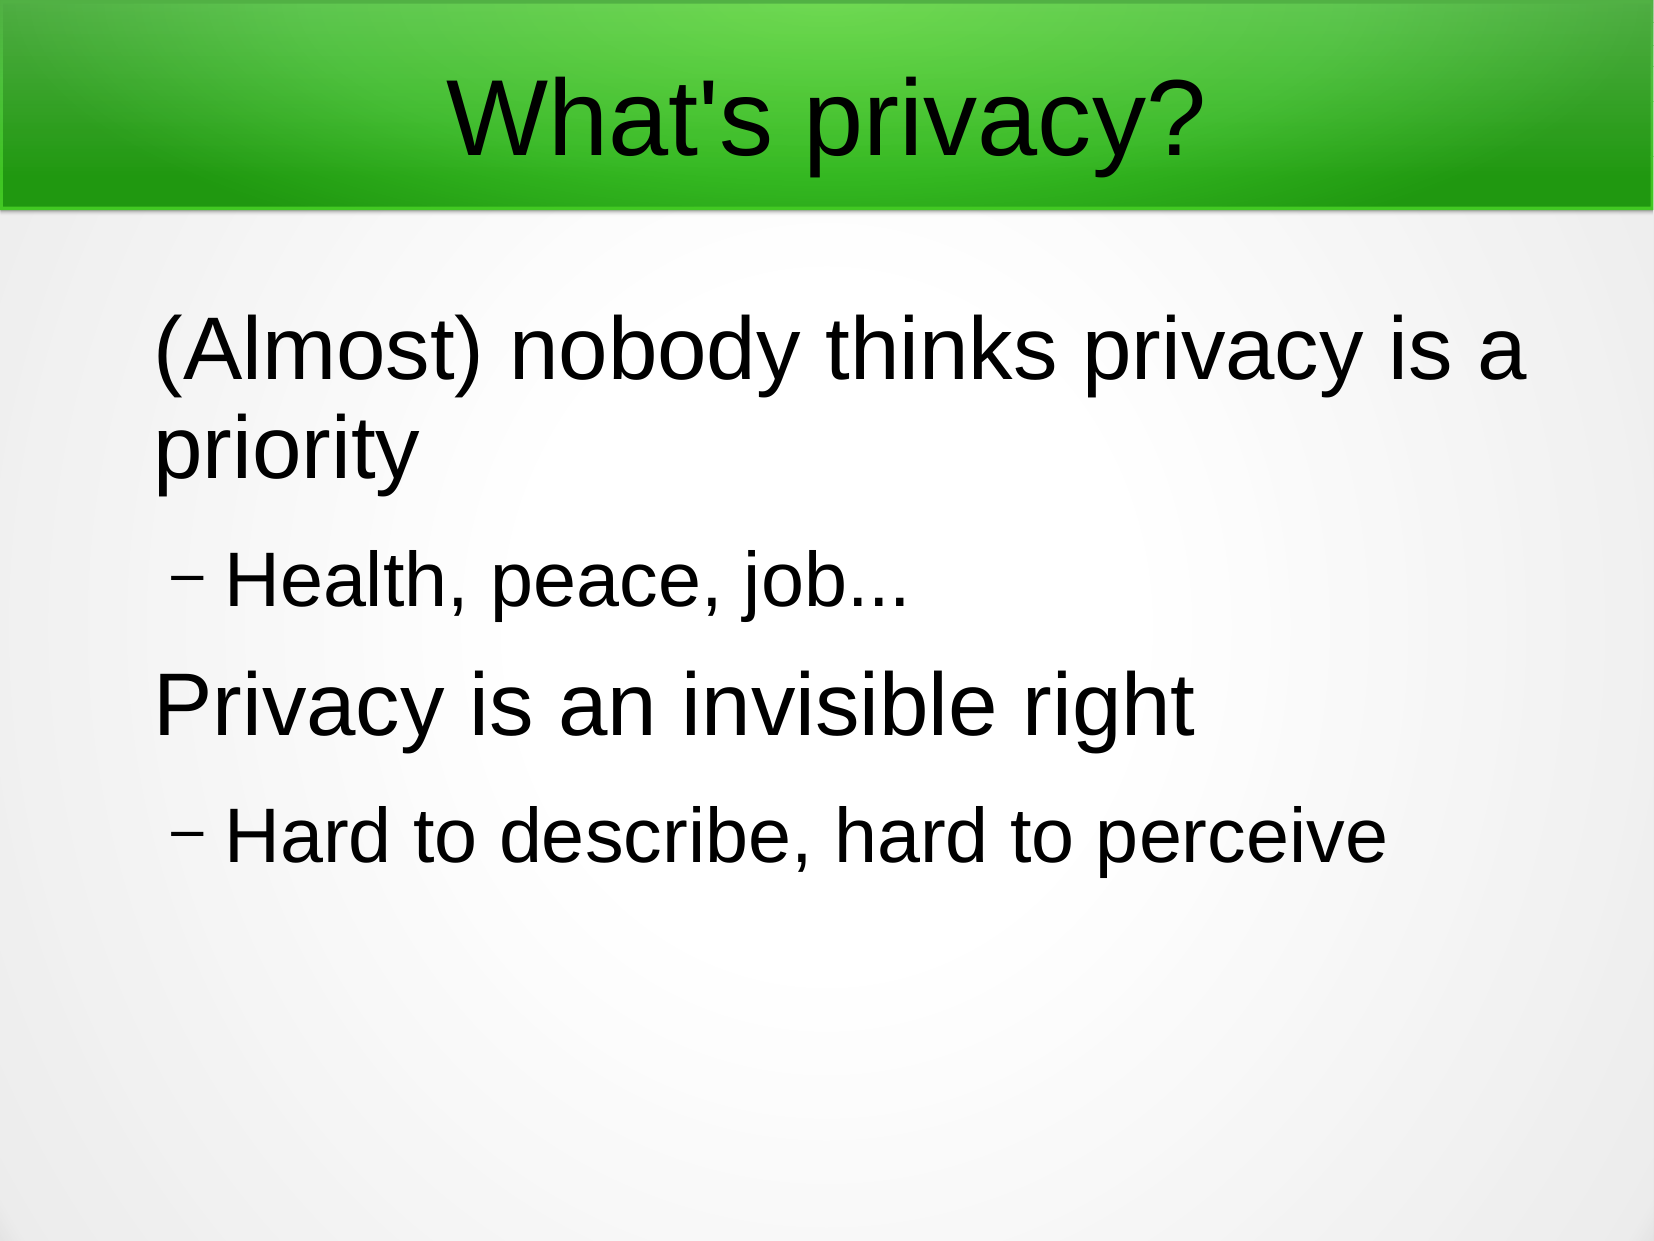

# What's privacy?
(Almost) nobody thinks privacy is a priority
Health, peace, job...
Privacy is an invisible right
Hard to describe, hard to perceive